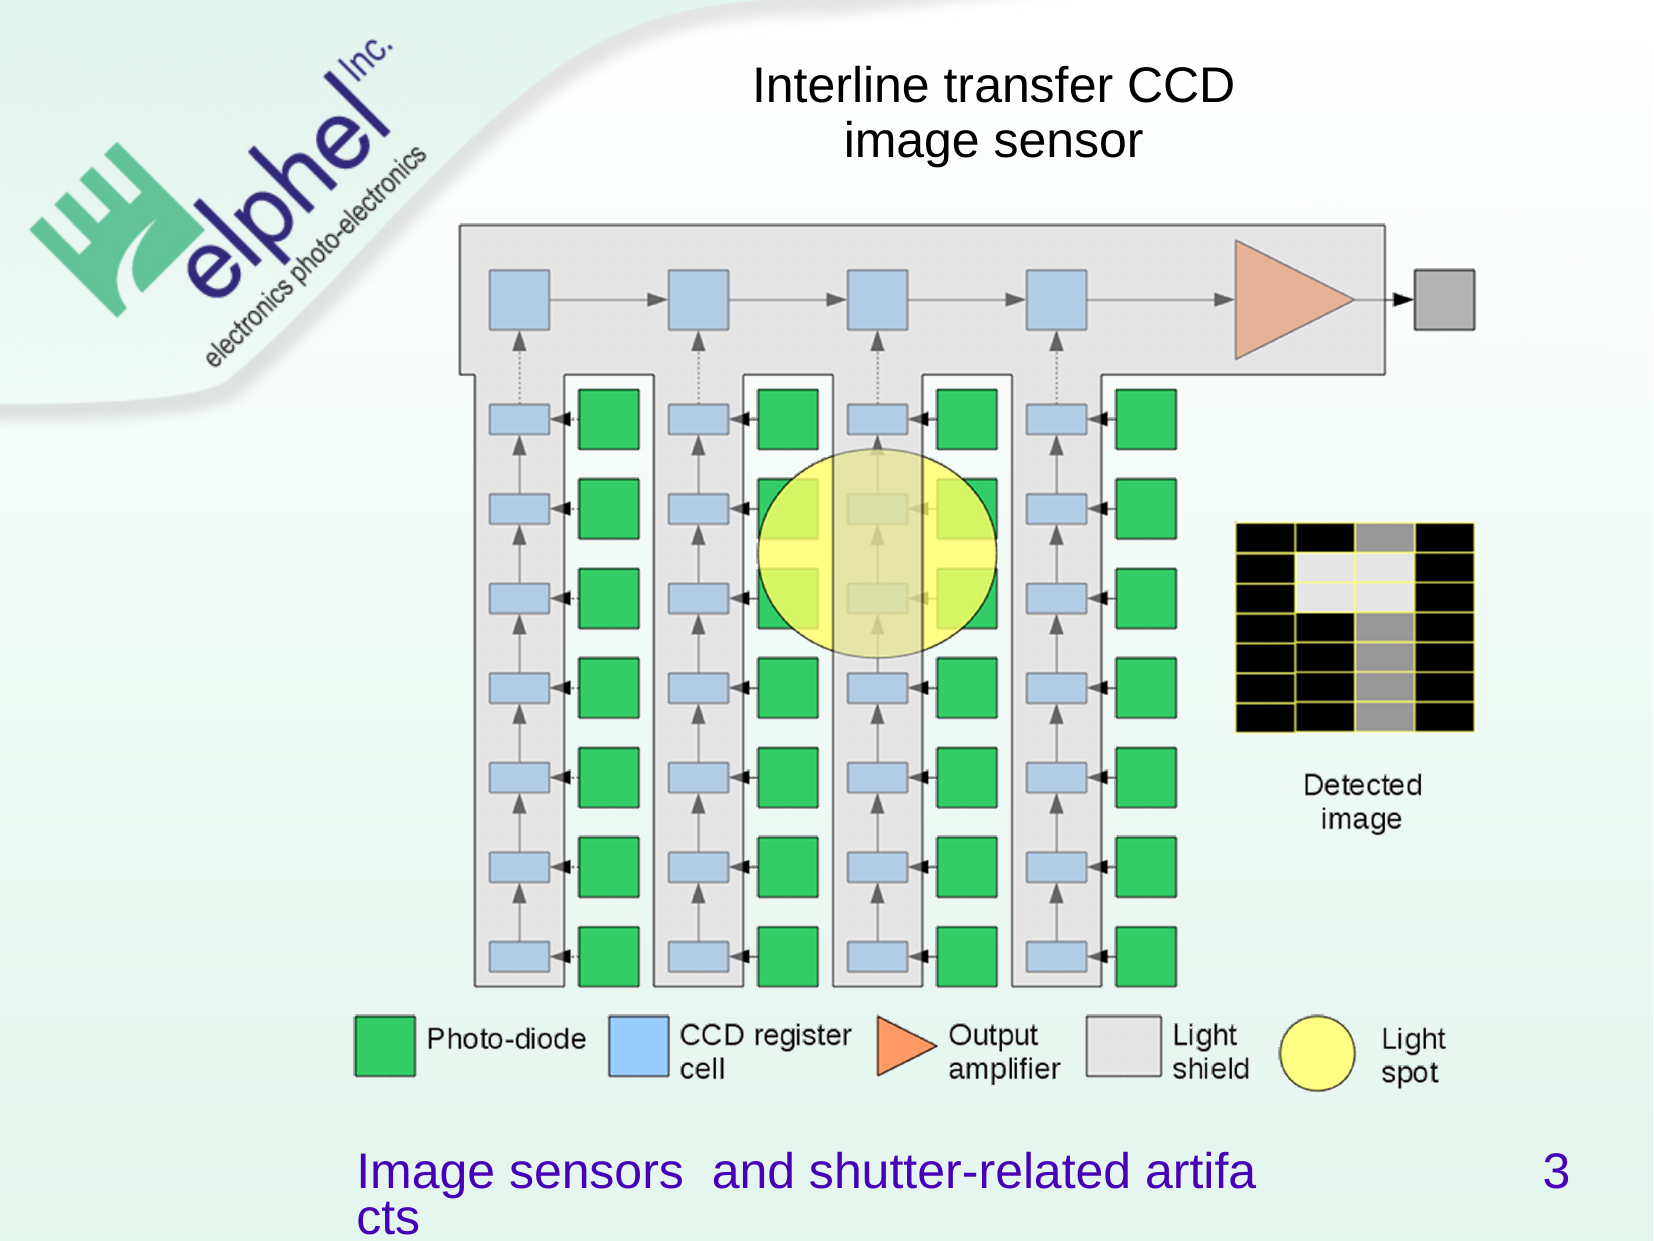

# Interline transfer CCD image sensor
Image sensors and shutter-related artifacts
3